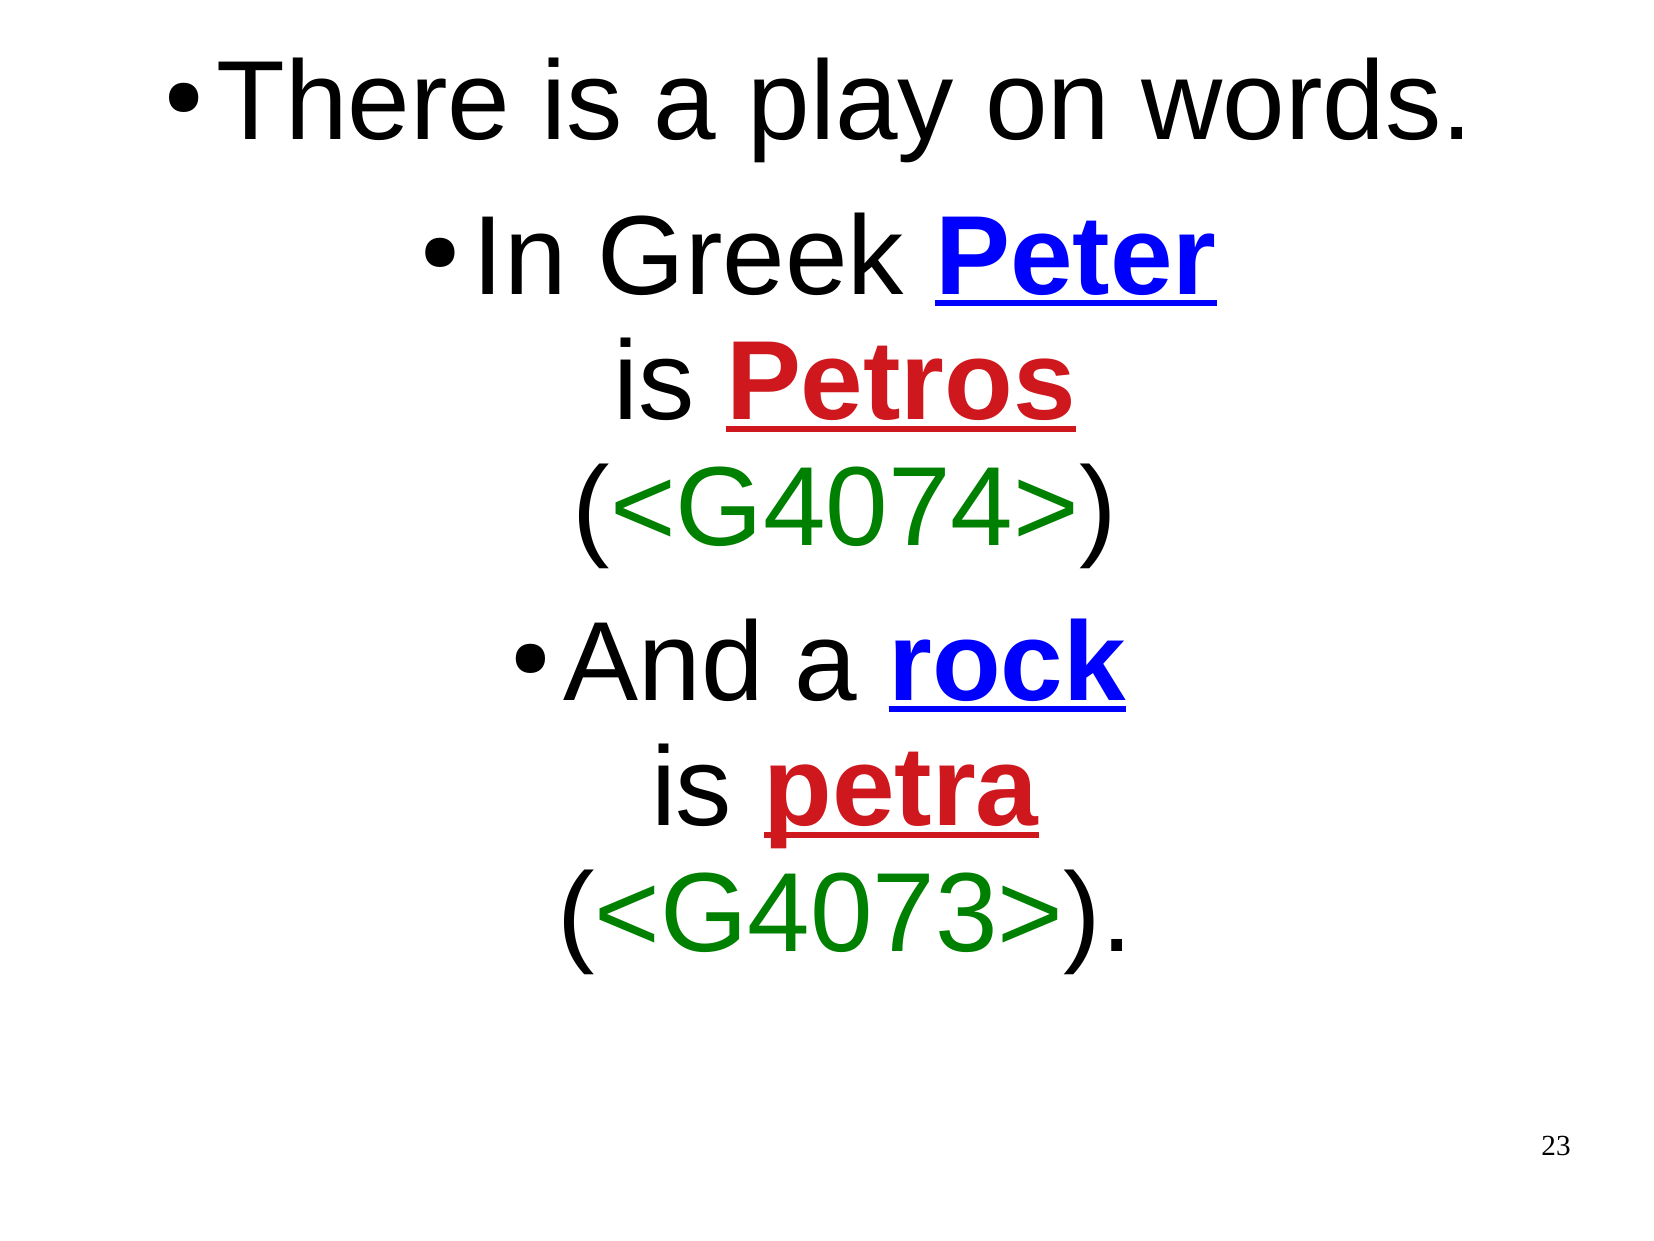

# There is a play on words.
In Greek Peter
is Petros
(<G4074>)
And a rock
is petra
(<G4073>).
23